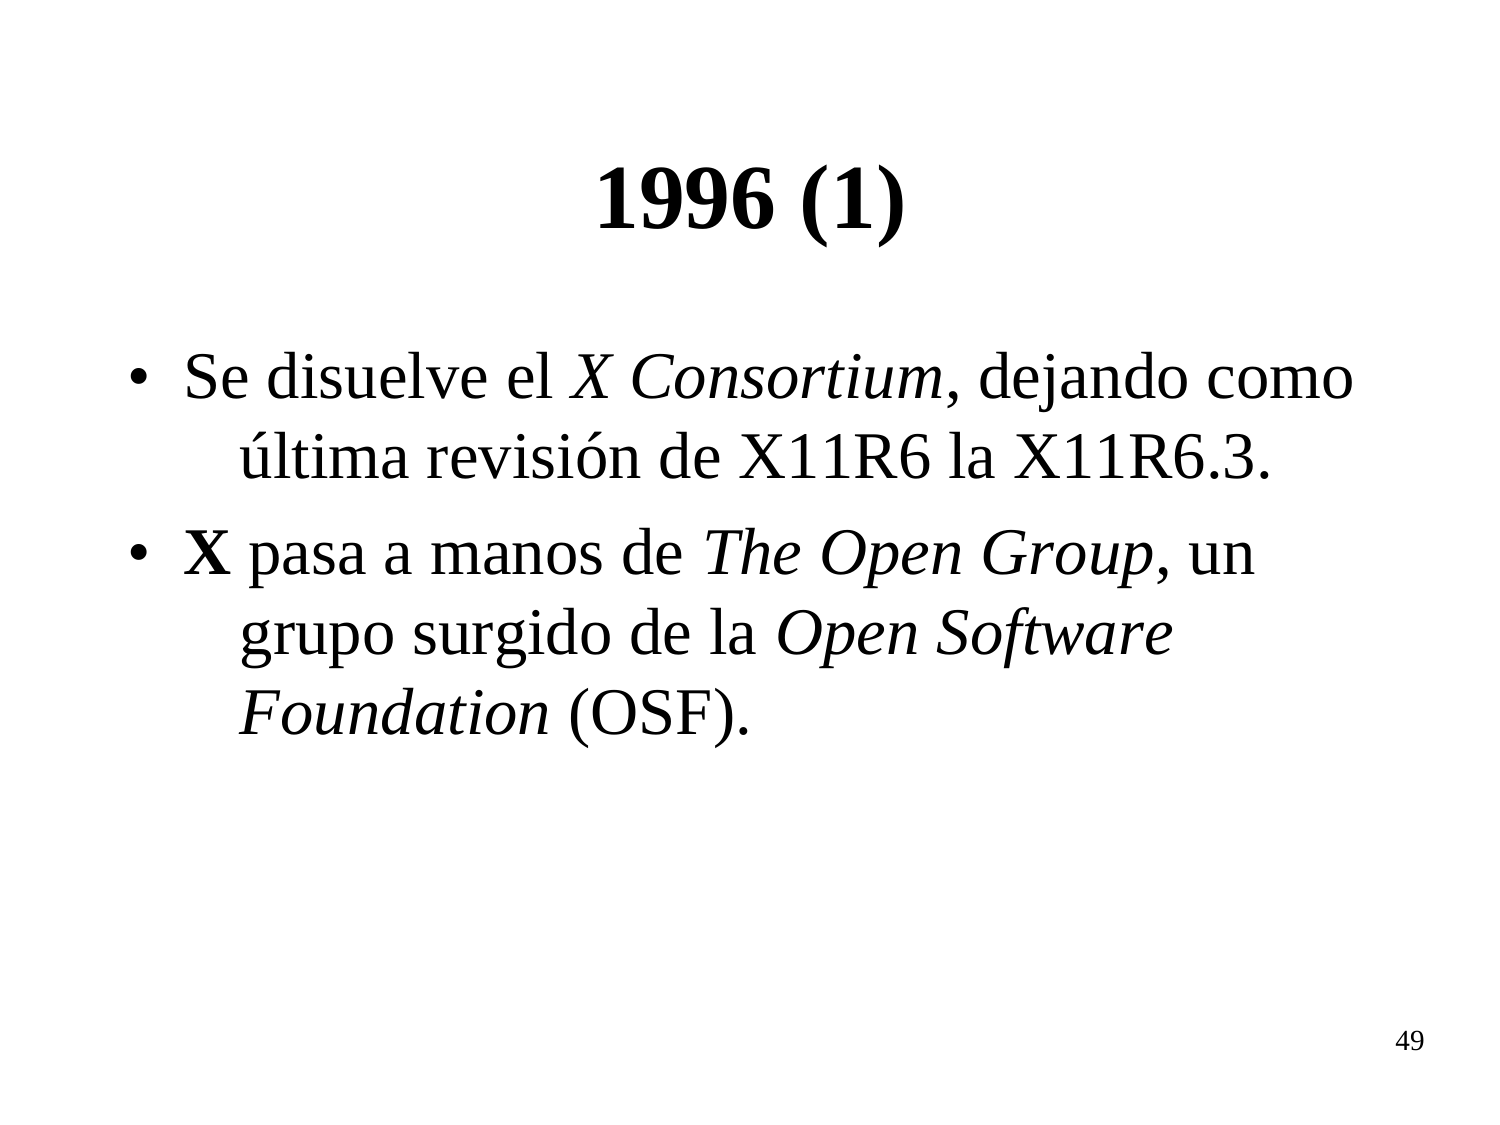

# 1996 (1)
Se disuelve el X Consortium, dejando como última revisión de X11R6 la X11R6.3.
X pasa a manos de The Open Group, un grupo surgido de la Open Software Foundation (OSF).
49